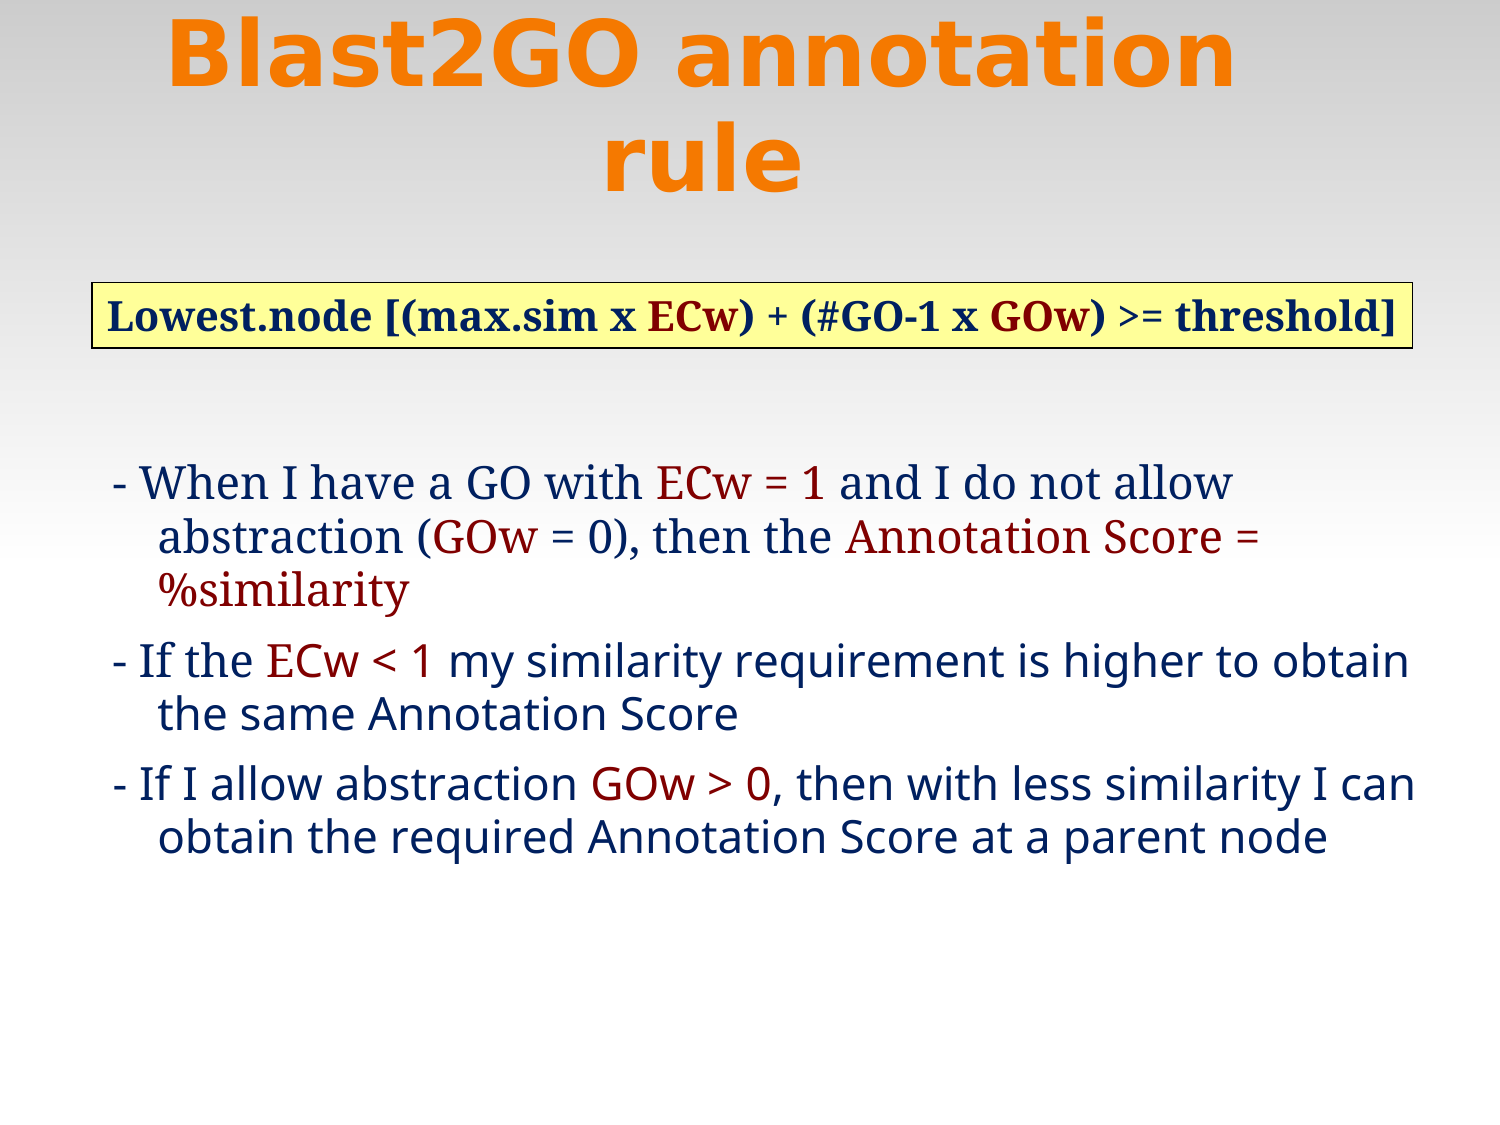

# Blast2GO annotation rule
Lowest.node [(max.sim x ECw) + (#GO-1 x GOw) >= threshold]
- When I have a GO with ECw = 1 and I do not allow abstraction (GOw = 0), then the Annotation Score = %similarity
- If the ECw < 1 my similarity requirement is higher to obtain the same Annotation Score
- If I allow abstraction GOw > 0, then with less similarity I can obtain the required Annotation Score at a parent node